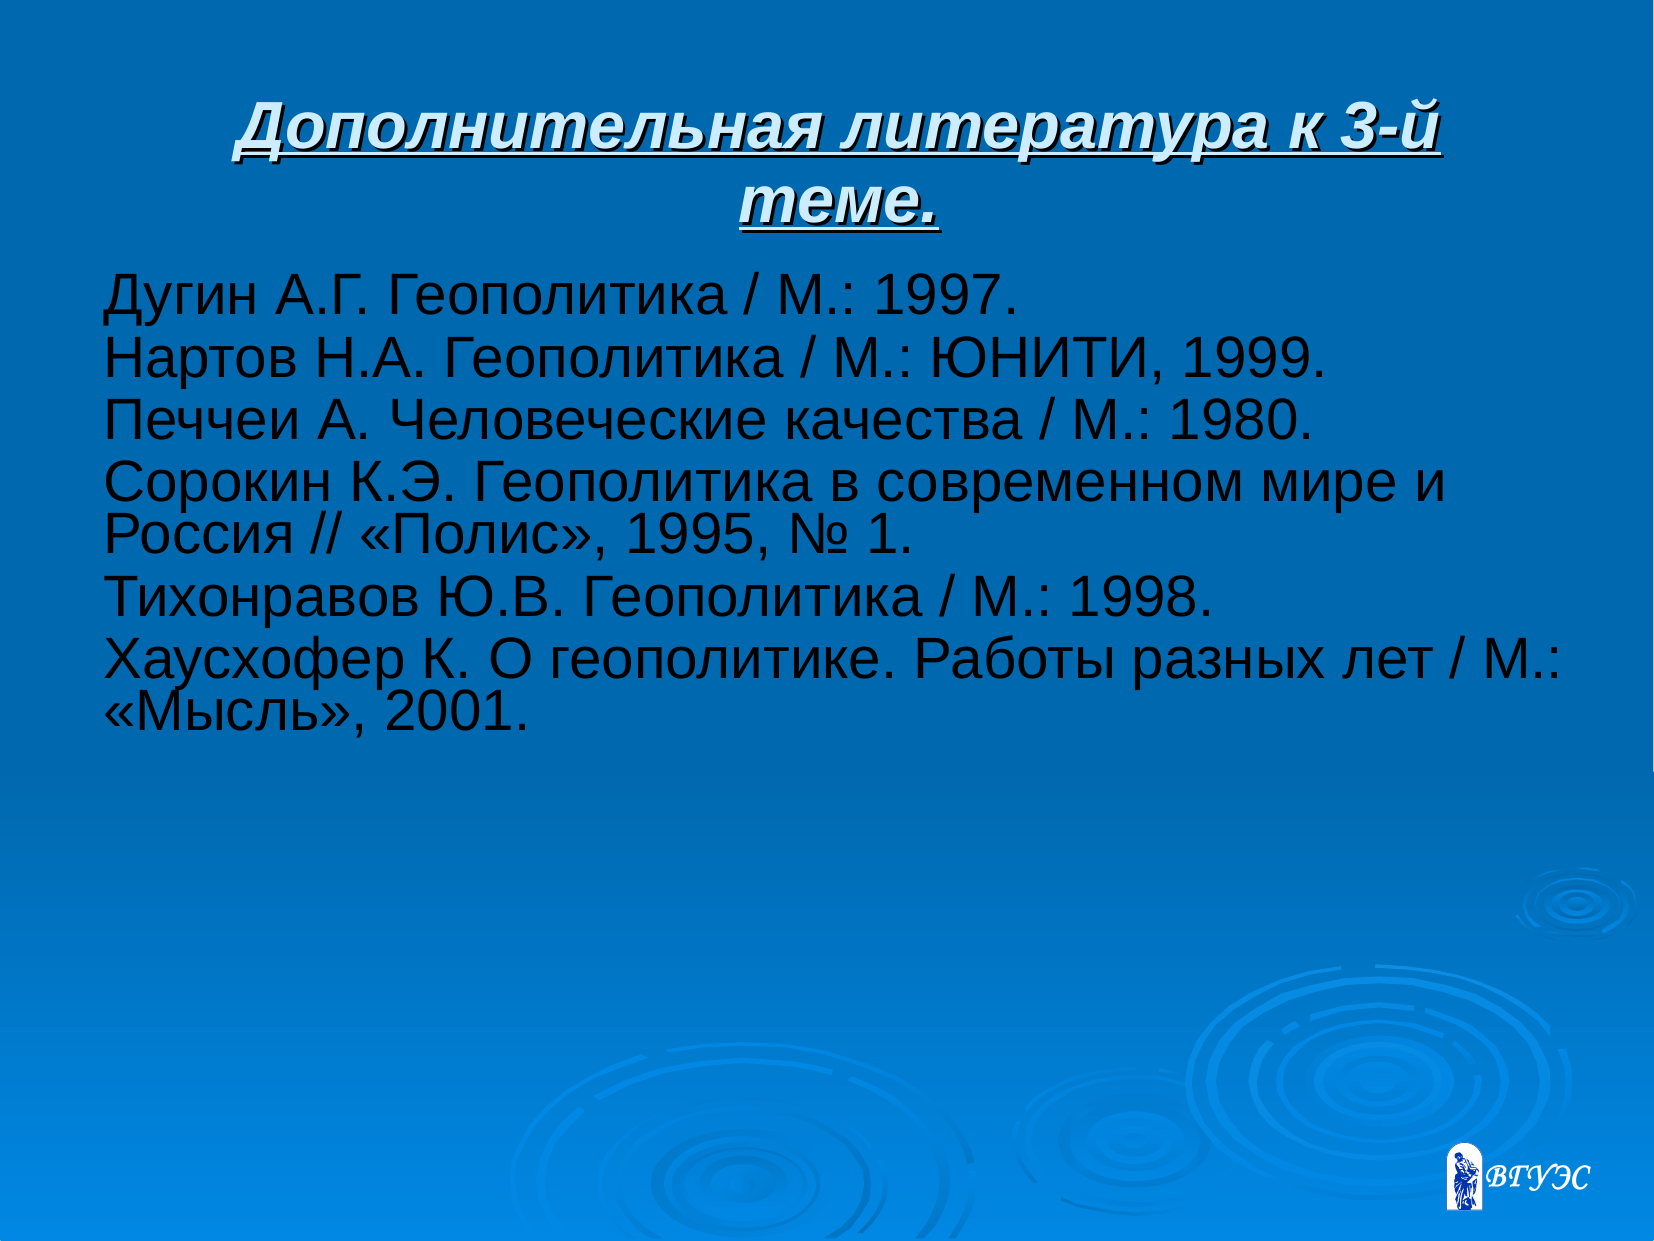

Дополнительная литература к 3-й теме.
Дугин А.Г. Геополитика / М.: 1997.
Нартов Н.А. Геополитика / М.: ЮНИТИ, 1999.
Печчеи А. Человеческие качества / М.: 1980.
Сорокин К.Э. Геополитика в современном мире и Россия // «Полис», 1995, № 1.
Тихонравов Ю.В. Геополитика / М.: 1998.
Хаусхофер К. О геополитике. Работы разных лет / М.: «Мысль», 2001.